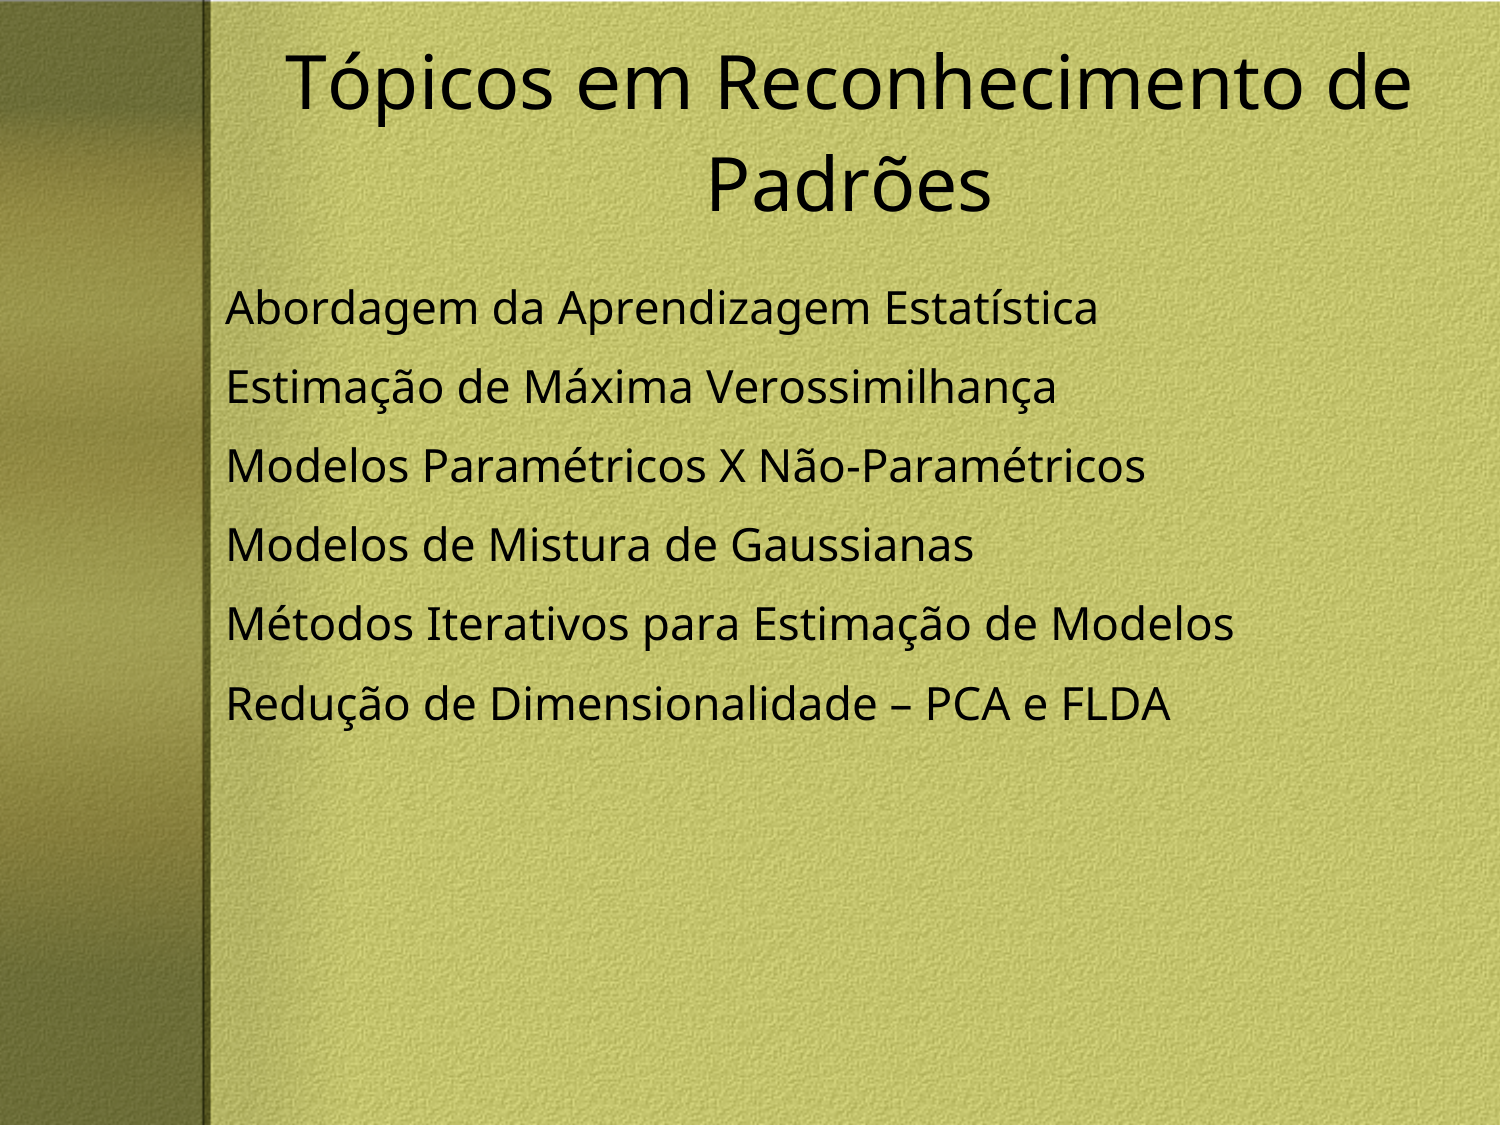

# Tópicos em Reconhecimento de Padrões
Abordagem da Aprendizagem Estatística
Estimação de Máxima Verossimilhança
Modelos Paramétricos X Não-Paramétricos
Modelos de Mistura de Gaussianas
Métodos Iterativos para Estimação de Modelos
Redução de Dimensionalidade – PCA e FLDA